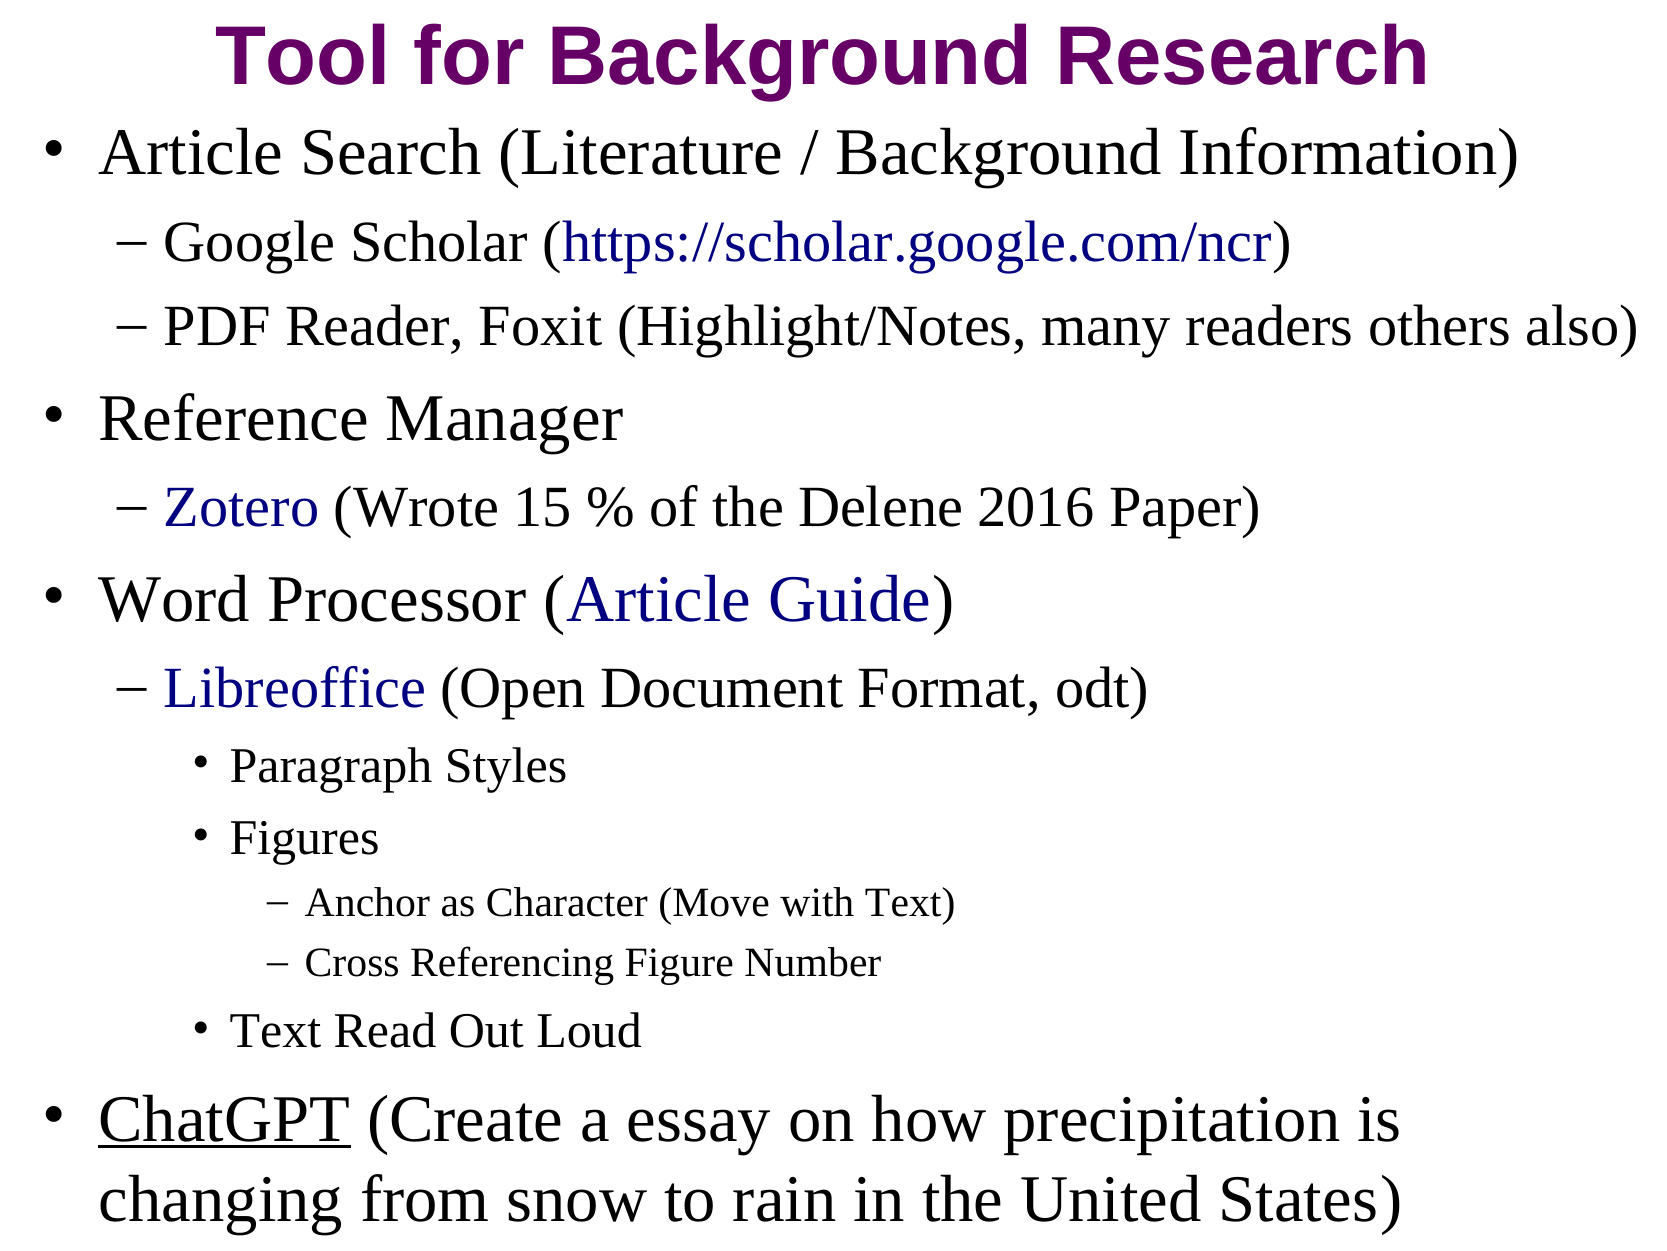

# Tool for Background Research
Article Search (Literature / Background Information)
Google Scholar (https://scholar.google.com/ncr)
PDF Reader, Foxit (Highlight/Notes, many readers others also)
Reference Manager
Zotero (Wrote 15 % of the Delene 2016 Paper)
Word Processor (Article Guide)
Libreoffice (Open Document Format, odt)
Paragraph Styles
Figures
Anchor as Character (Move with Text)
Cross Referencing Figure Number
Text Read Out Loud
ChatGPT (Create a essay on how precipitation is changing from snow to rain in the United States)